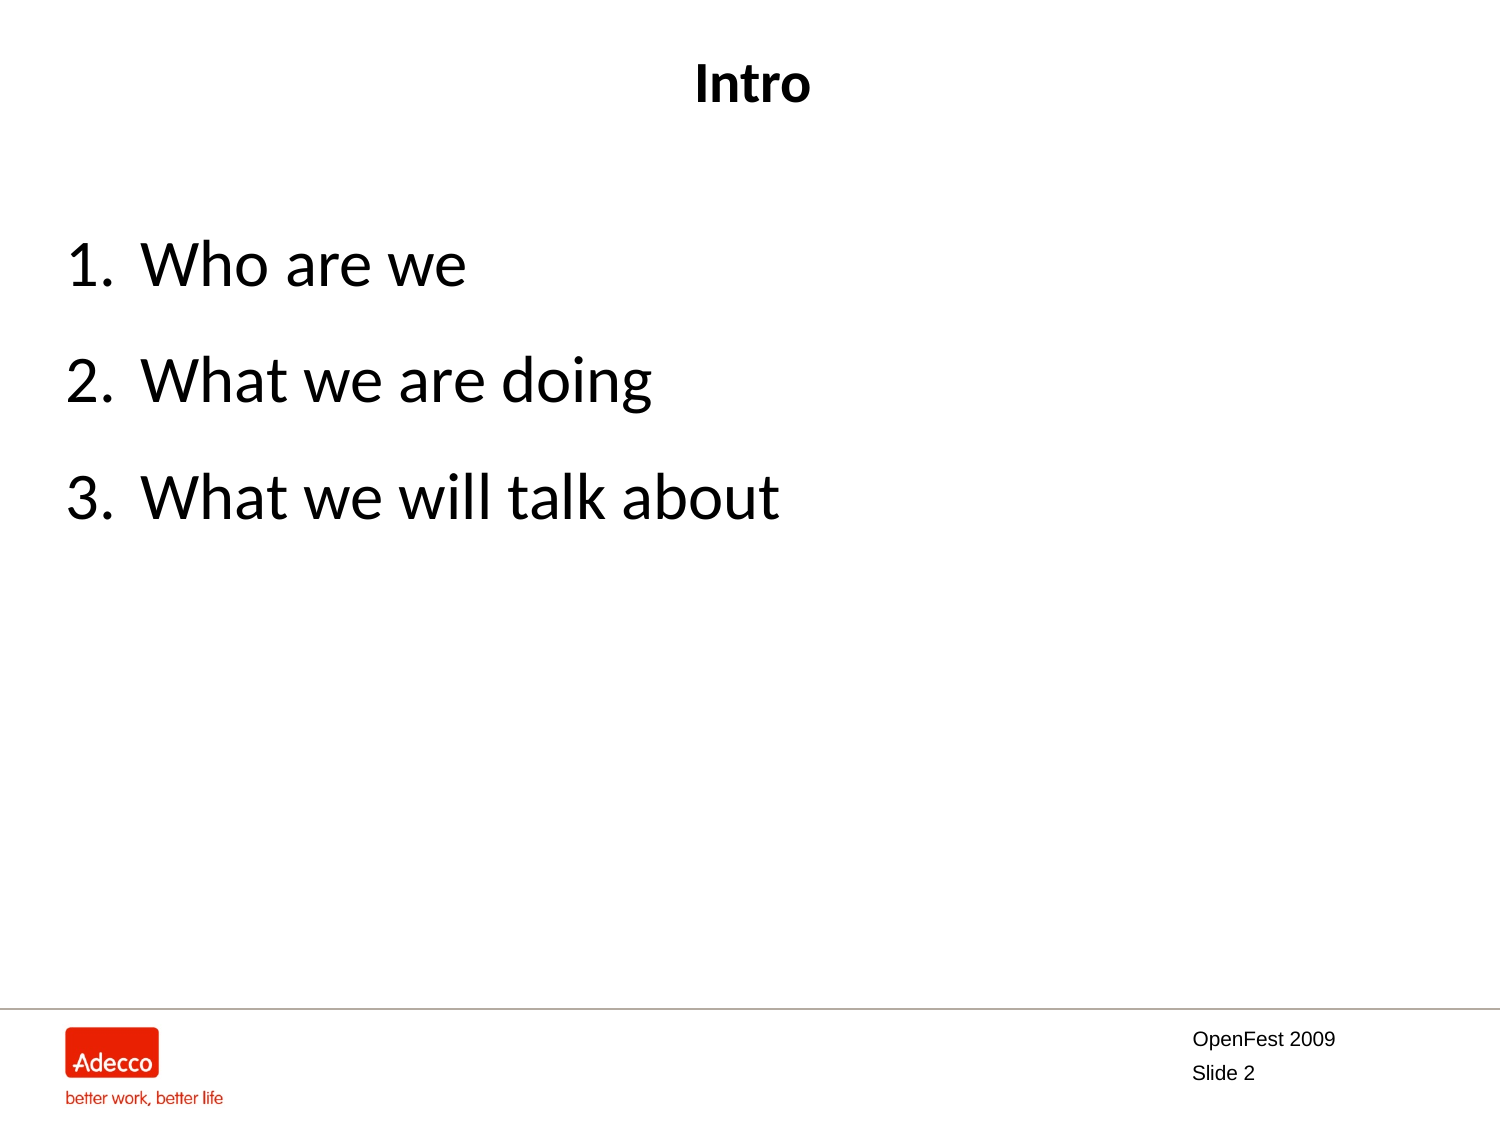

# Intro
Who are we
What we are doing
What we will talk about
OpenFest 2009
Slide